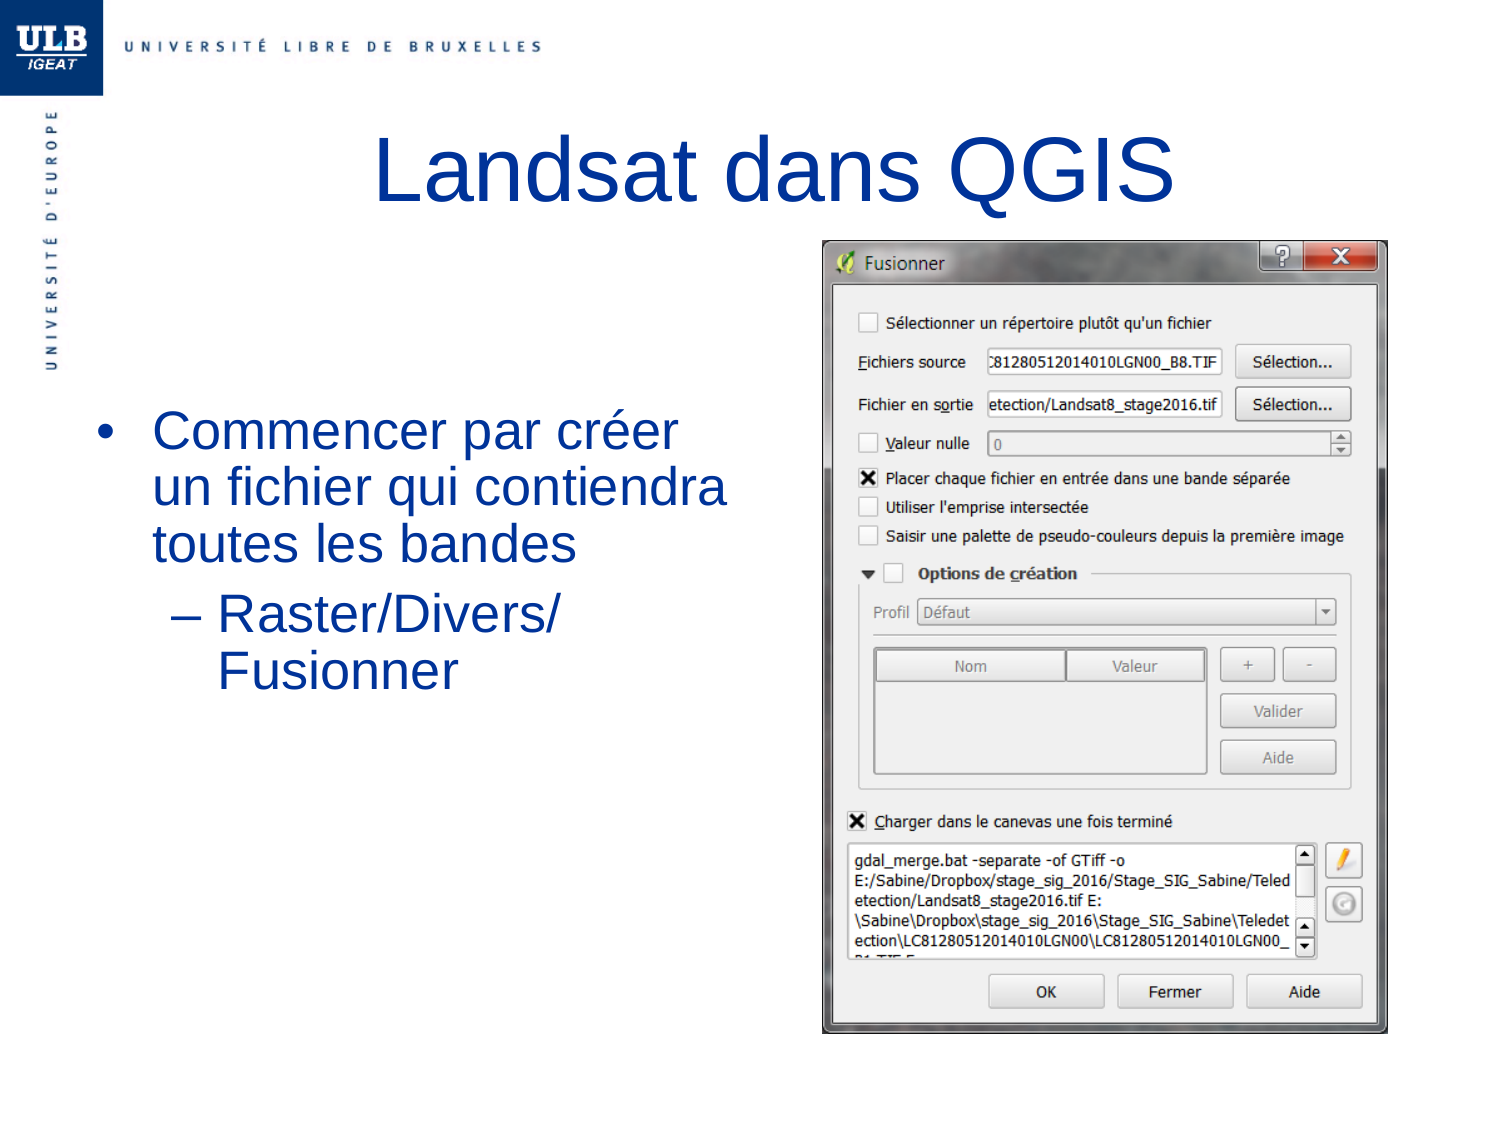

Landsat dans QGIS
# Commencer par créer un fichier qui contiendra toutes les bandes
Raster/Divers/Fusionner